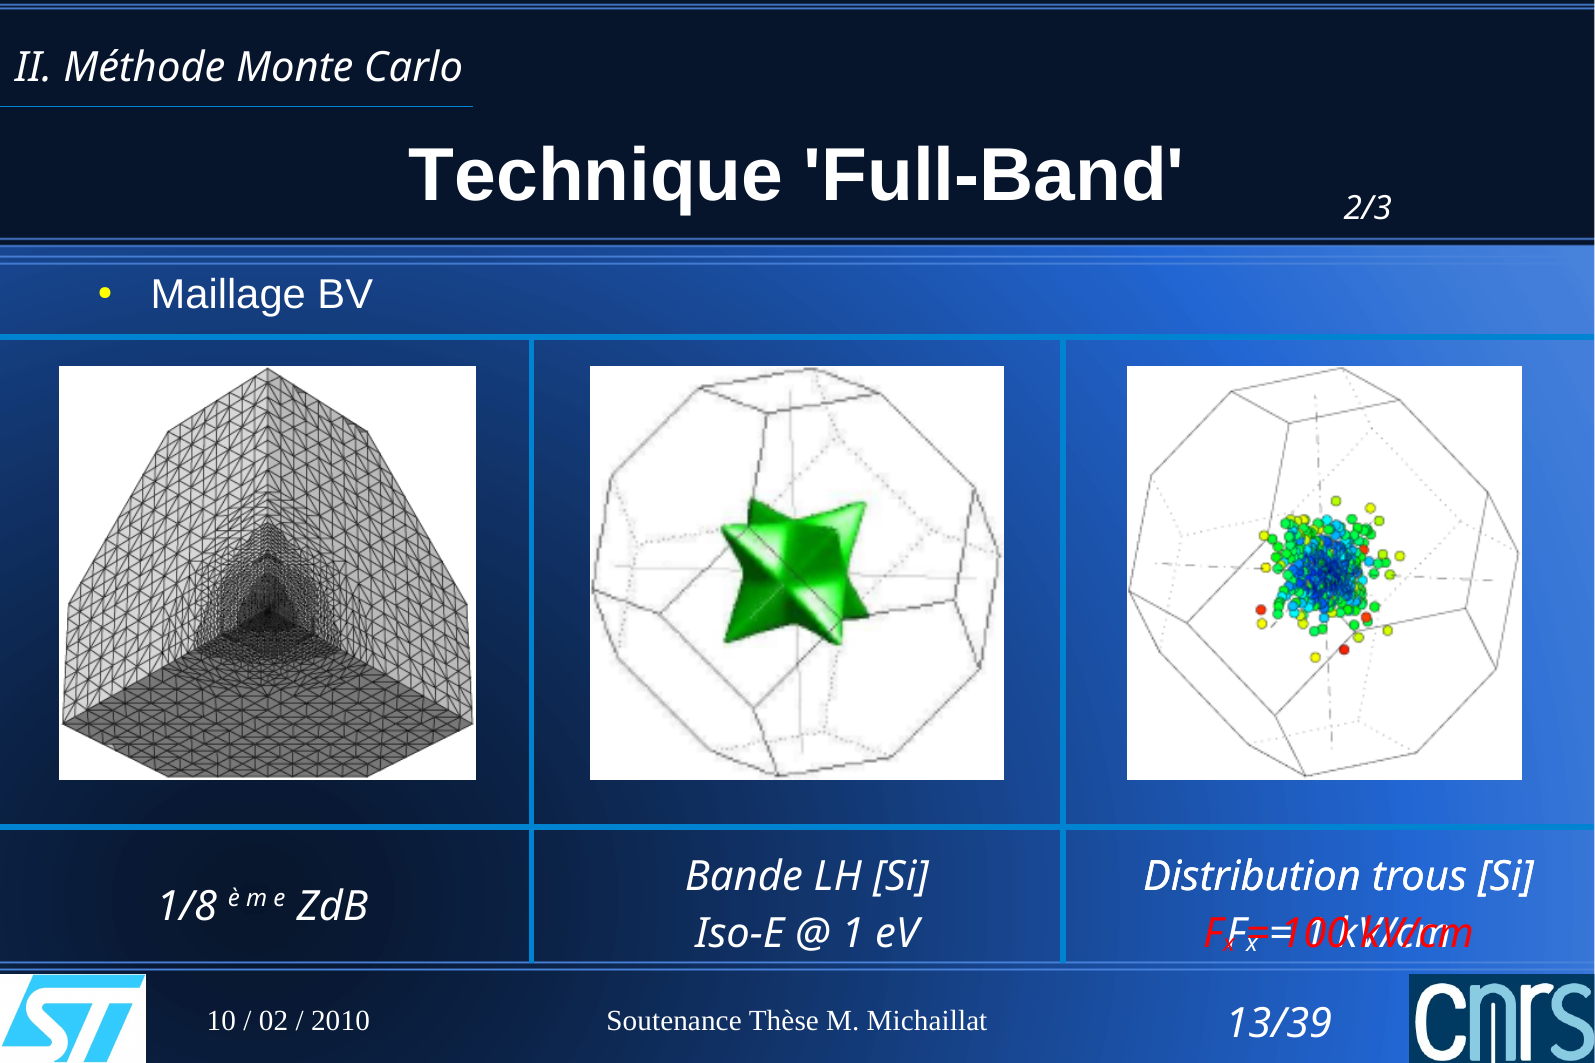

II. Méthode Monte Carlo
Technique 'Full-Band'
2/3
# Maillage BV
Bande LH [Si]
Iso-E @ 1 eV
Distribution trous [Si]
Fx = 1 kV/cm
Distribution trous [Si]
Fx = 100 kV/cm
1/8 è m e ZdB